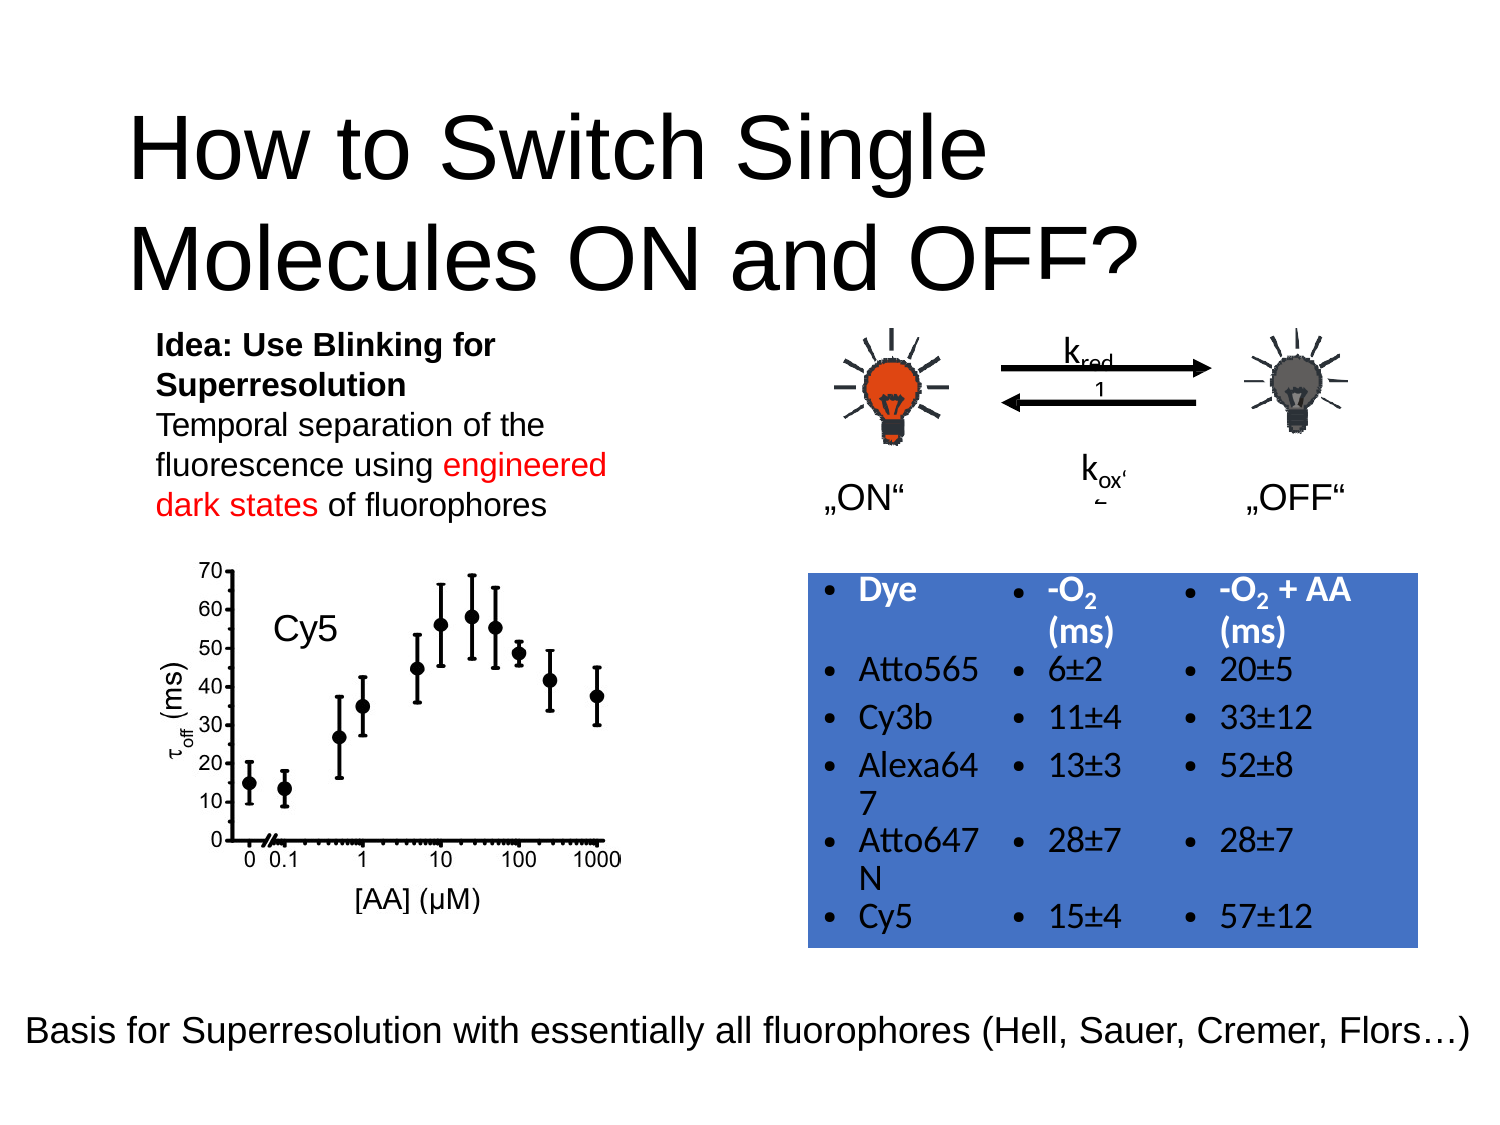

# How to Switch Single Molecules ON and OFF?
h1
kred
Idea: Use Blinking for Superresolution Temporal separation of the
fluorescence using engineered dark states of fluorophores
h2
kox‘
„ON“
„OFF“
| Dye | -O2 (ms) | -O2 + AA (ms) |
| --- | --- | --- |
| Atto565 | 6±2 | 20±5 |
| Cy3b | 11±4 | 33±12 |
| Alexa647 | 13±3 | 52±8 |
| Atto647N | 28±7 | 28±7 |
| Cy5 | 15±4 | 57±12 |
Cy5
Basis for Superresolution with essentially all fluorophores (Hell, Sauer, Cremer, Flors…)